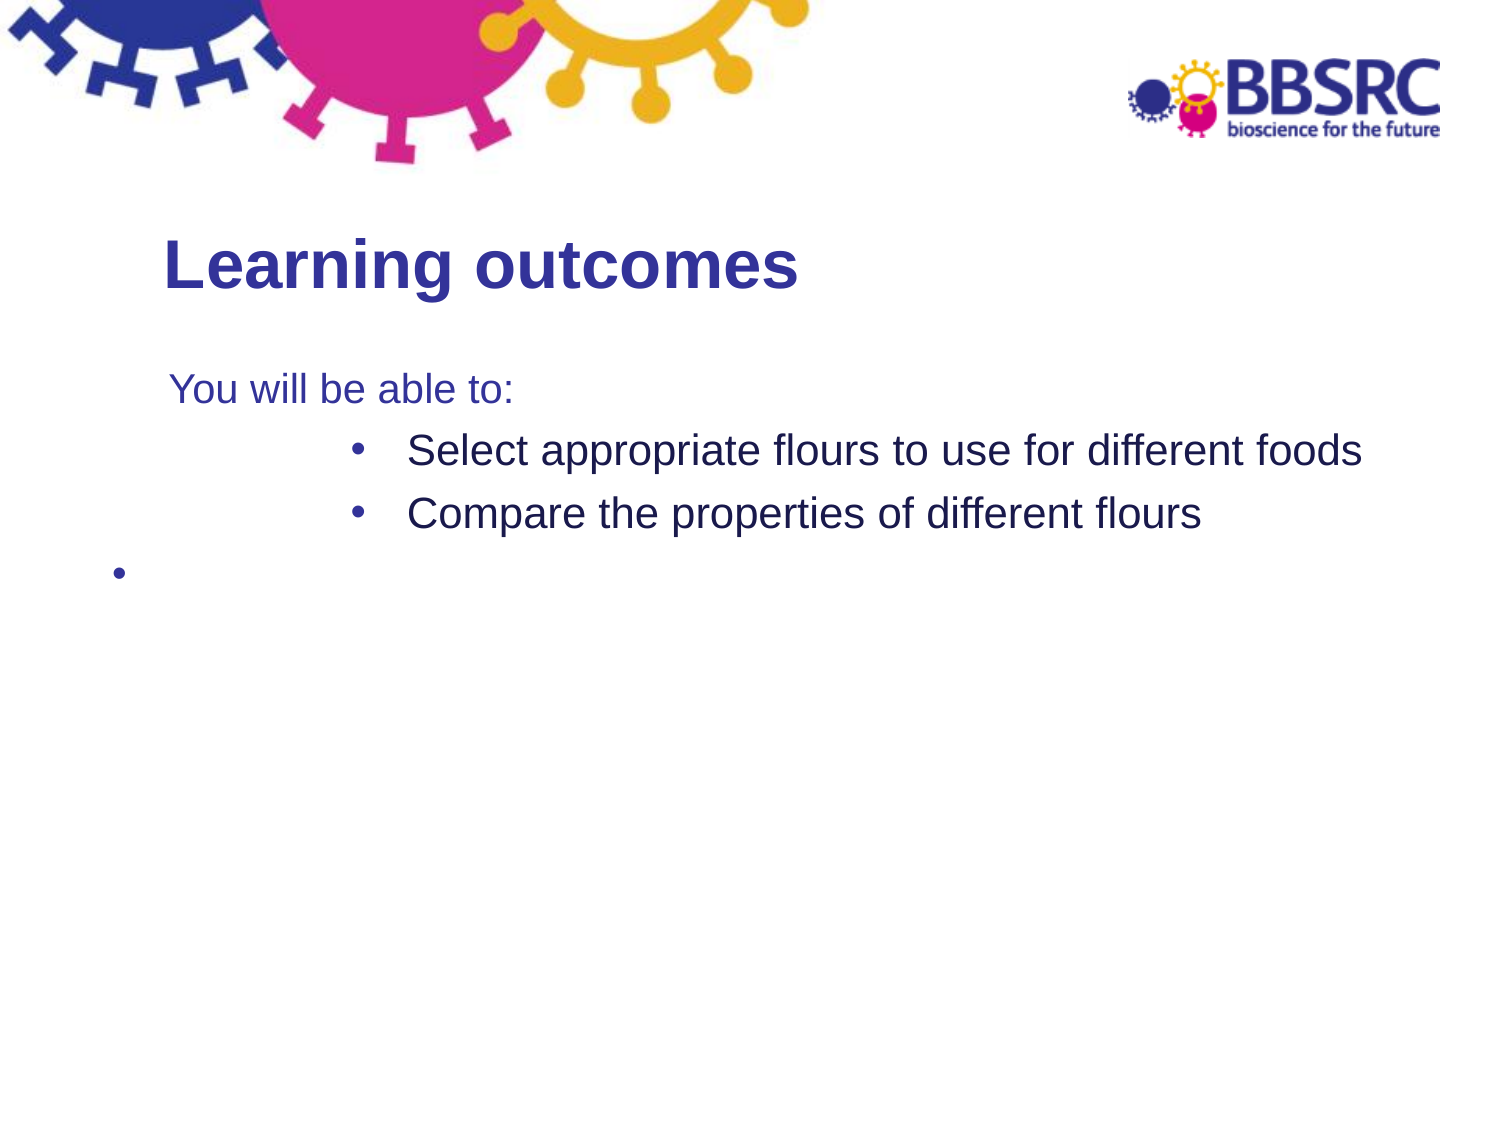

# Learning outcomes
You will be able to:
Select appropriate flours to use for different foods
Compare the properties of different flours